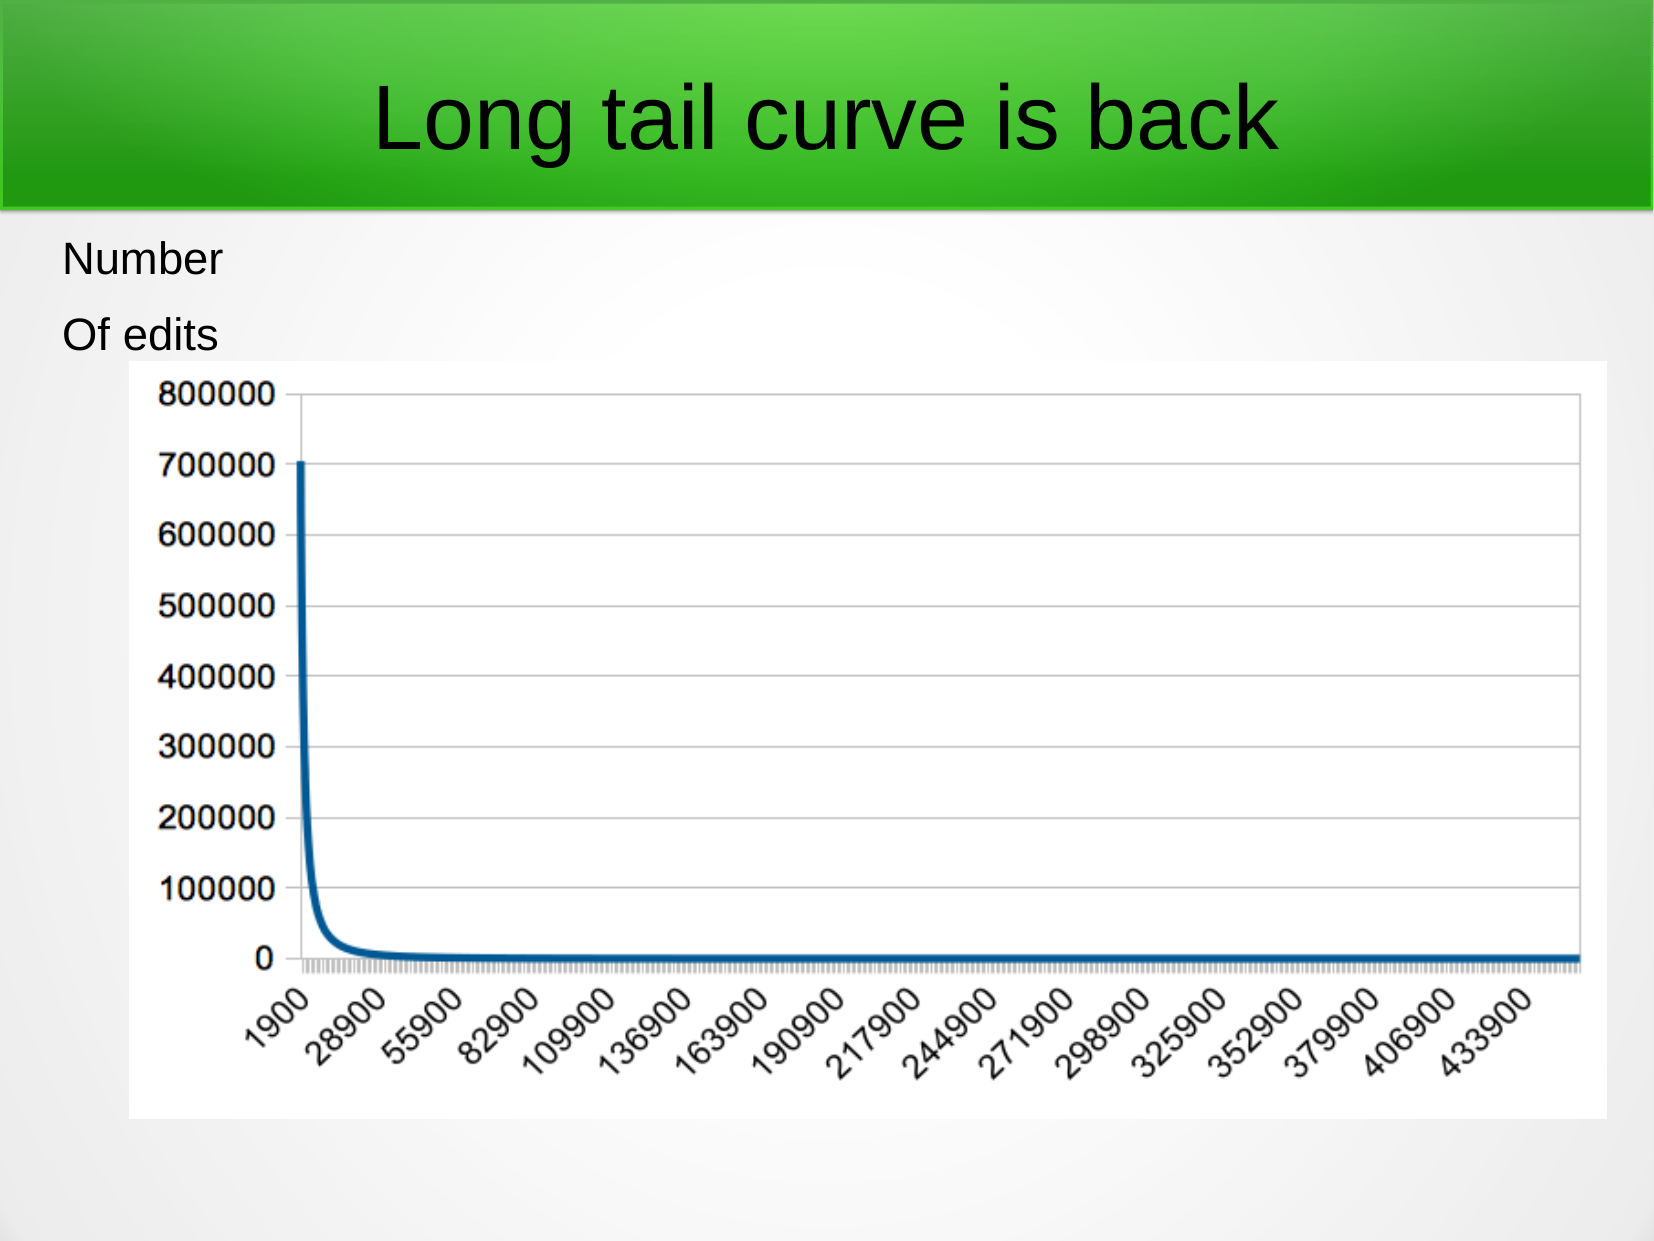

# Long tail curve is back
Number
Of edits